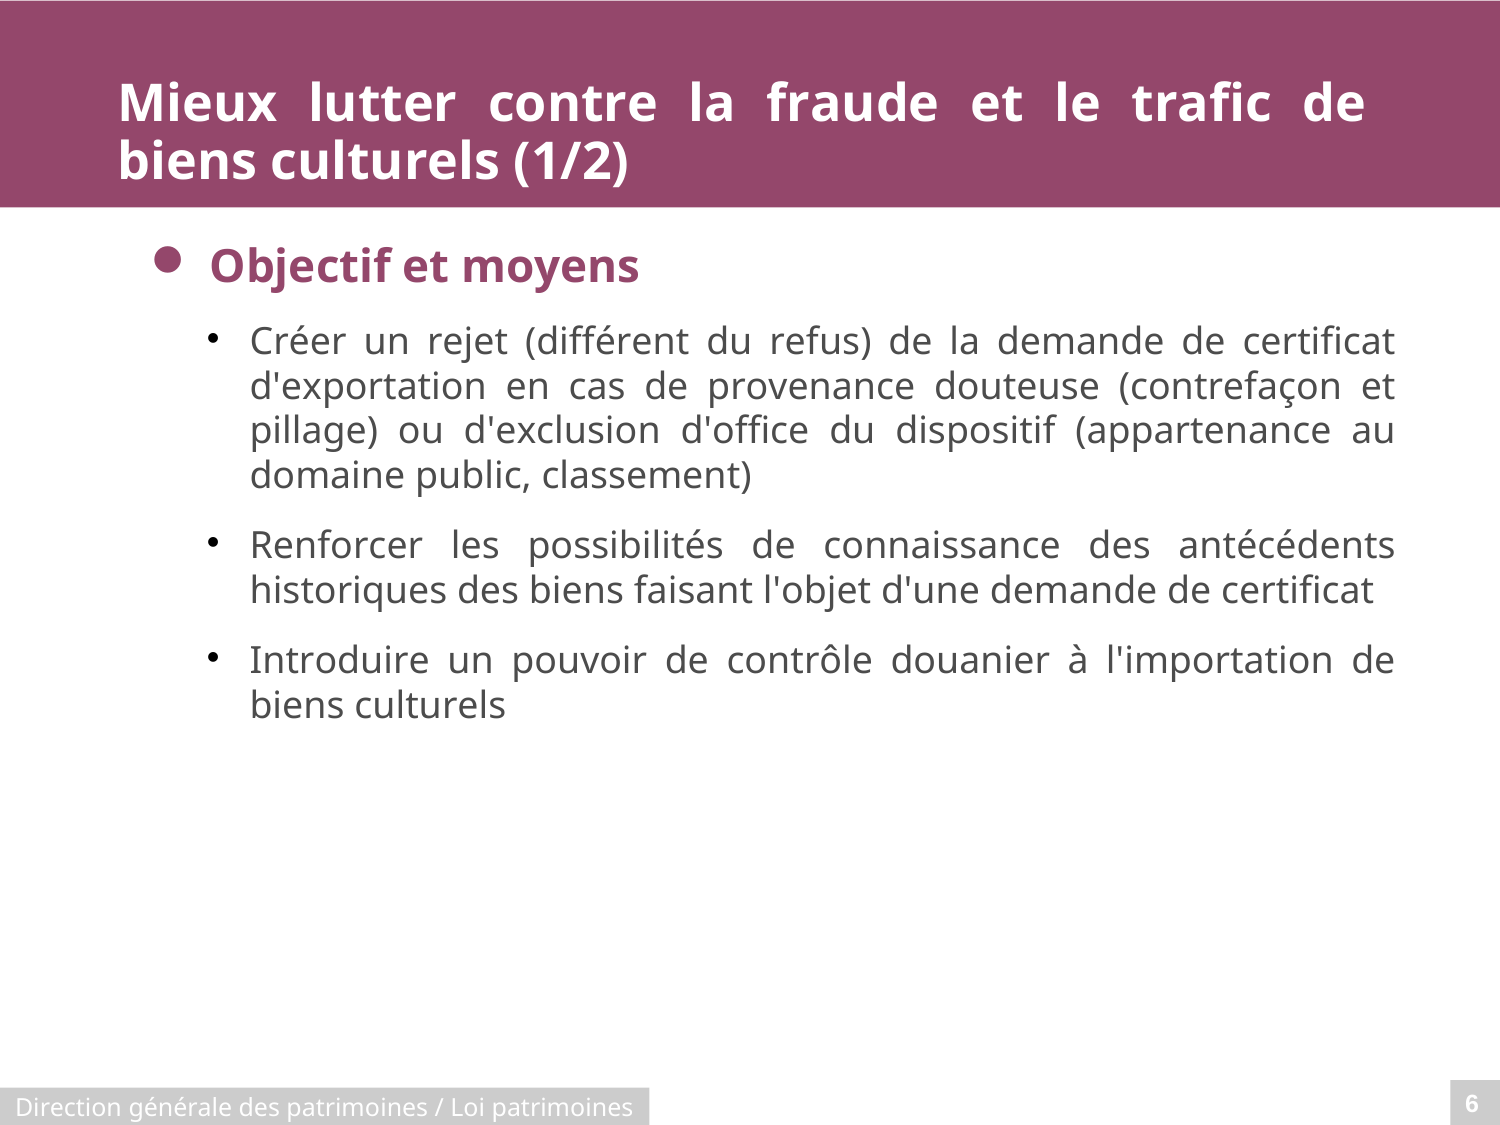

Mieux lutter contre la fraude et le trafic de biens culturels (1/2)
# Objectif et moyens
Créer un rejet (différent du refus) de la demande de certificat d'exportation en cas de provenance douteuse (contrefaçon et pillage) ou d'exclusion d'office du dispositif (appartenance au domaine public, classement)
Renforcer les possibilités de connaissance des antécédents historiques des biens faisant l'objet d'une demande de certificat
Introduire un pouvoir de contrôle douanier à l'importation de biens culturels